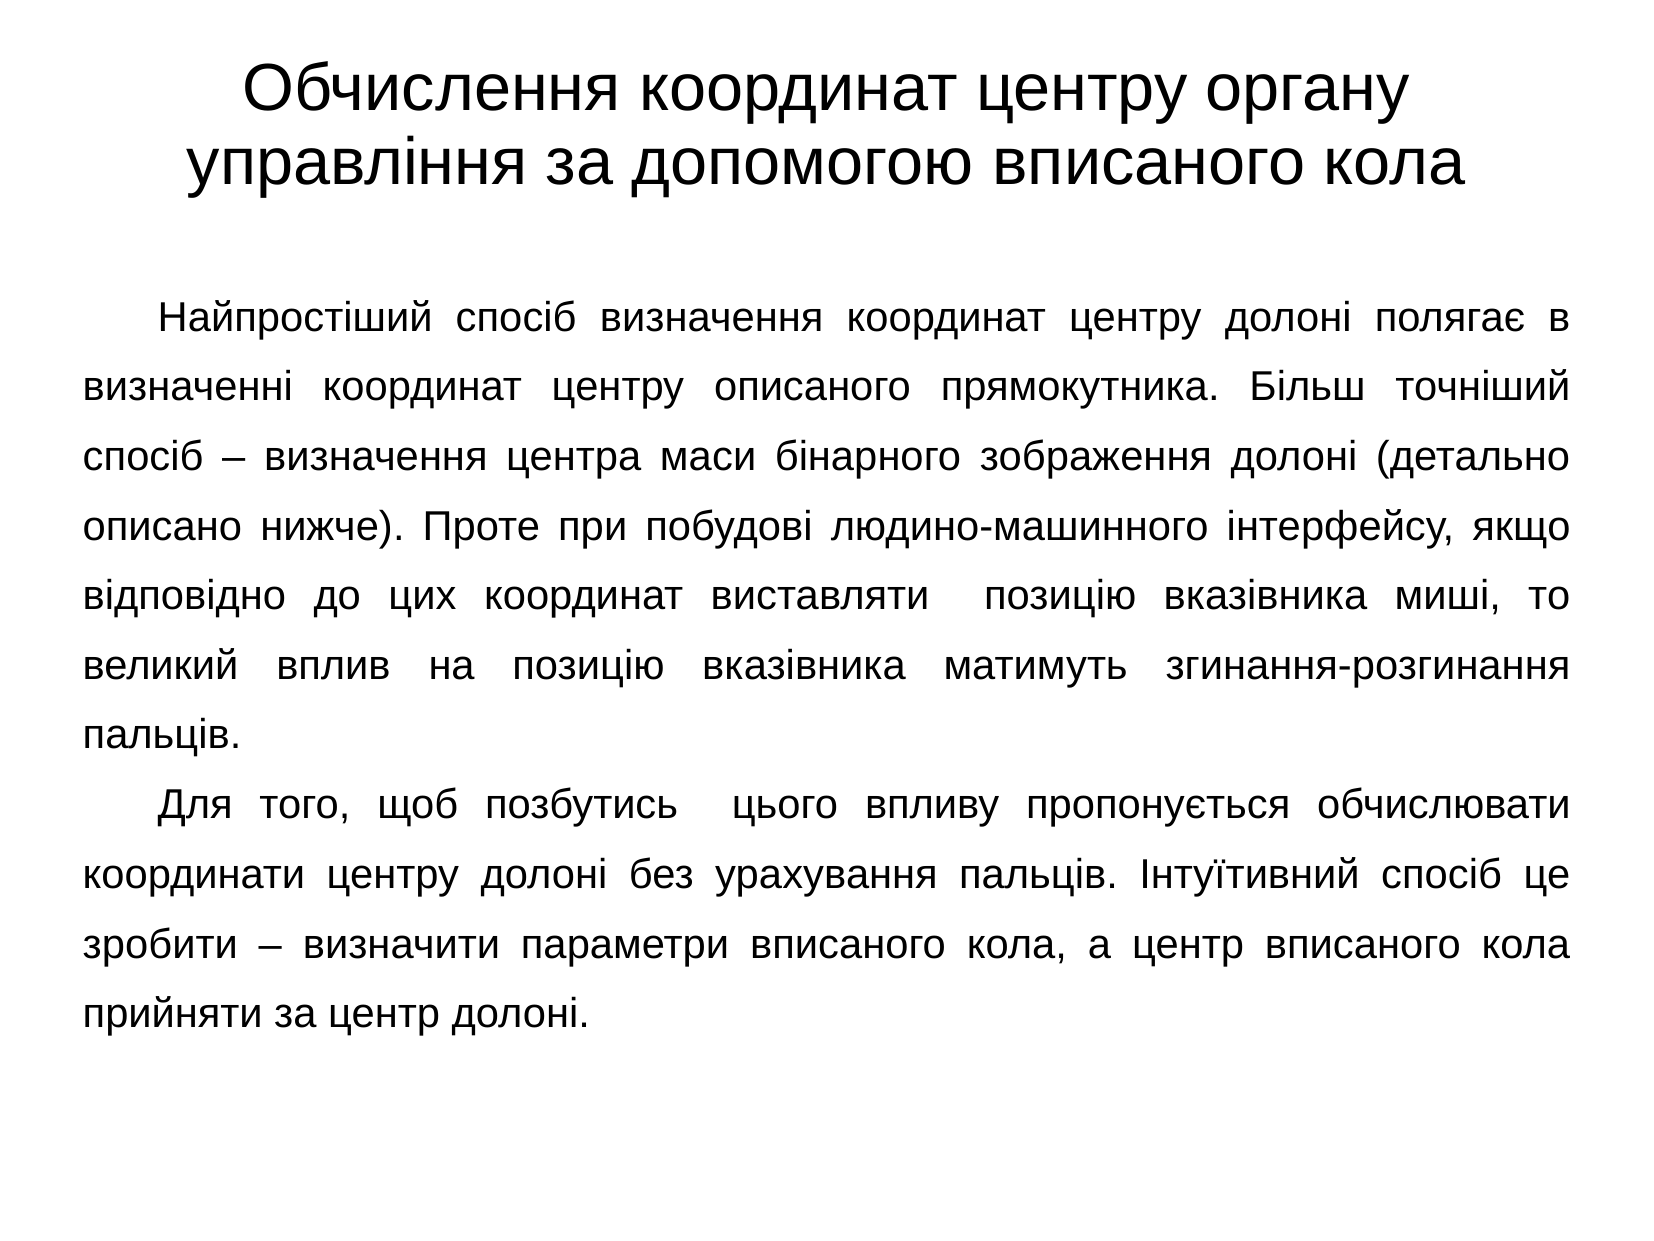

# Обчислення координат центру органу управління за допомогою вписаного кола
Найпростіший спосіб визначення координат центру долоні полягає в визначенні координат центру описаного прямокутника. Більш точніший спосіб – визначення центра маси бінарного зображення долоні (детально описано нижче). Проте при побудові людино-машинного інтерфейсу, якщо відповідно до цих координат виставляти позицію вказівника миші, то великий вплив на позицію вказівника матимуть згинання-розгинання пальців.
Для того, щоб позбутись цього впливу пропонується обчислювати координати центру долоні без урахування пальців. Інтуїтивний спосіб це зробити – визначити параметри вписаного кола, а центр вписаного кола прийняти за центр долоні.